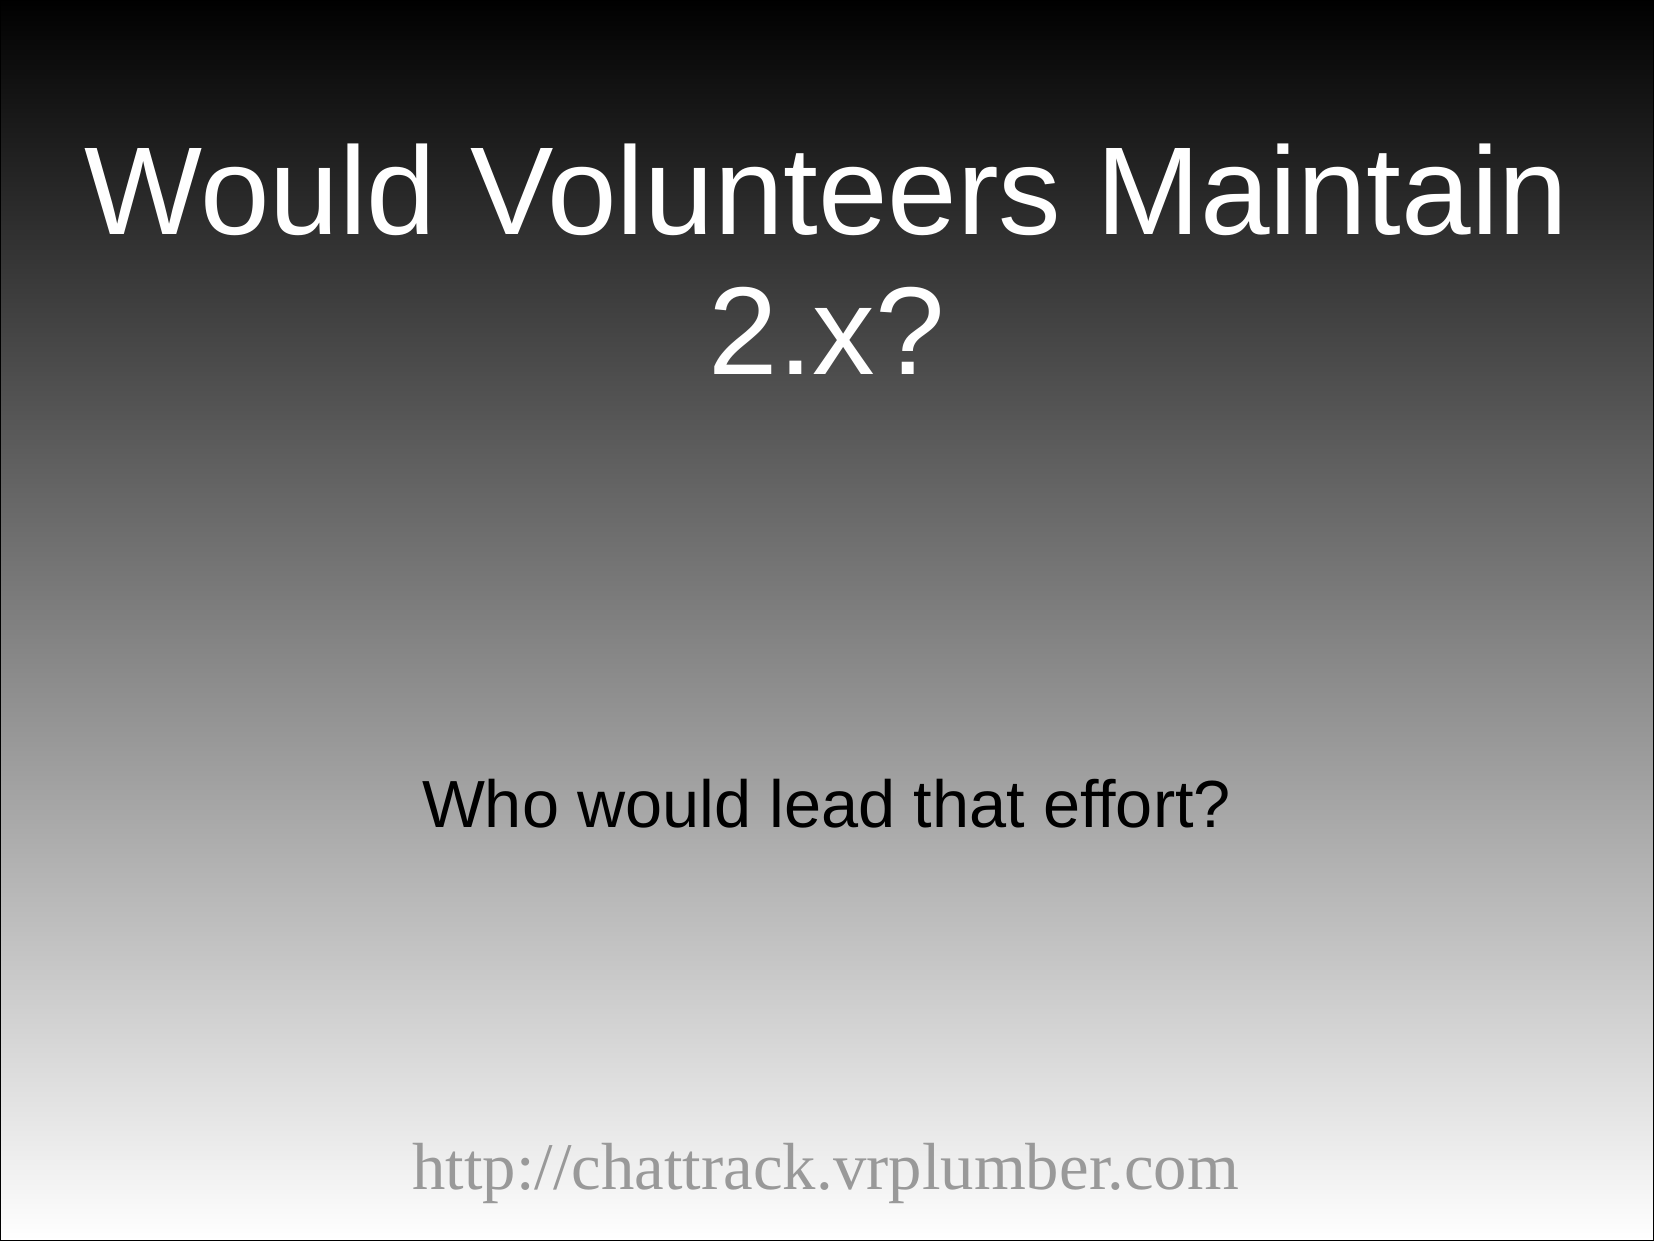

# Would Volunteers Maintain 2.x?
Who would lead that effort?
http://chattrack.vrplumber.com
32